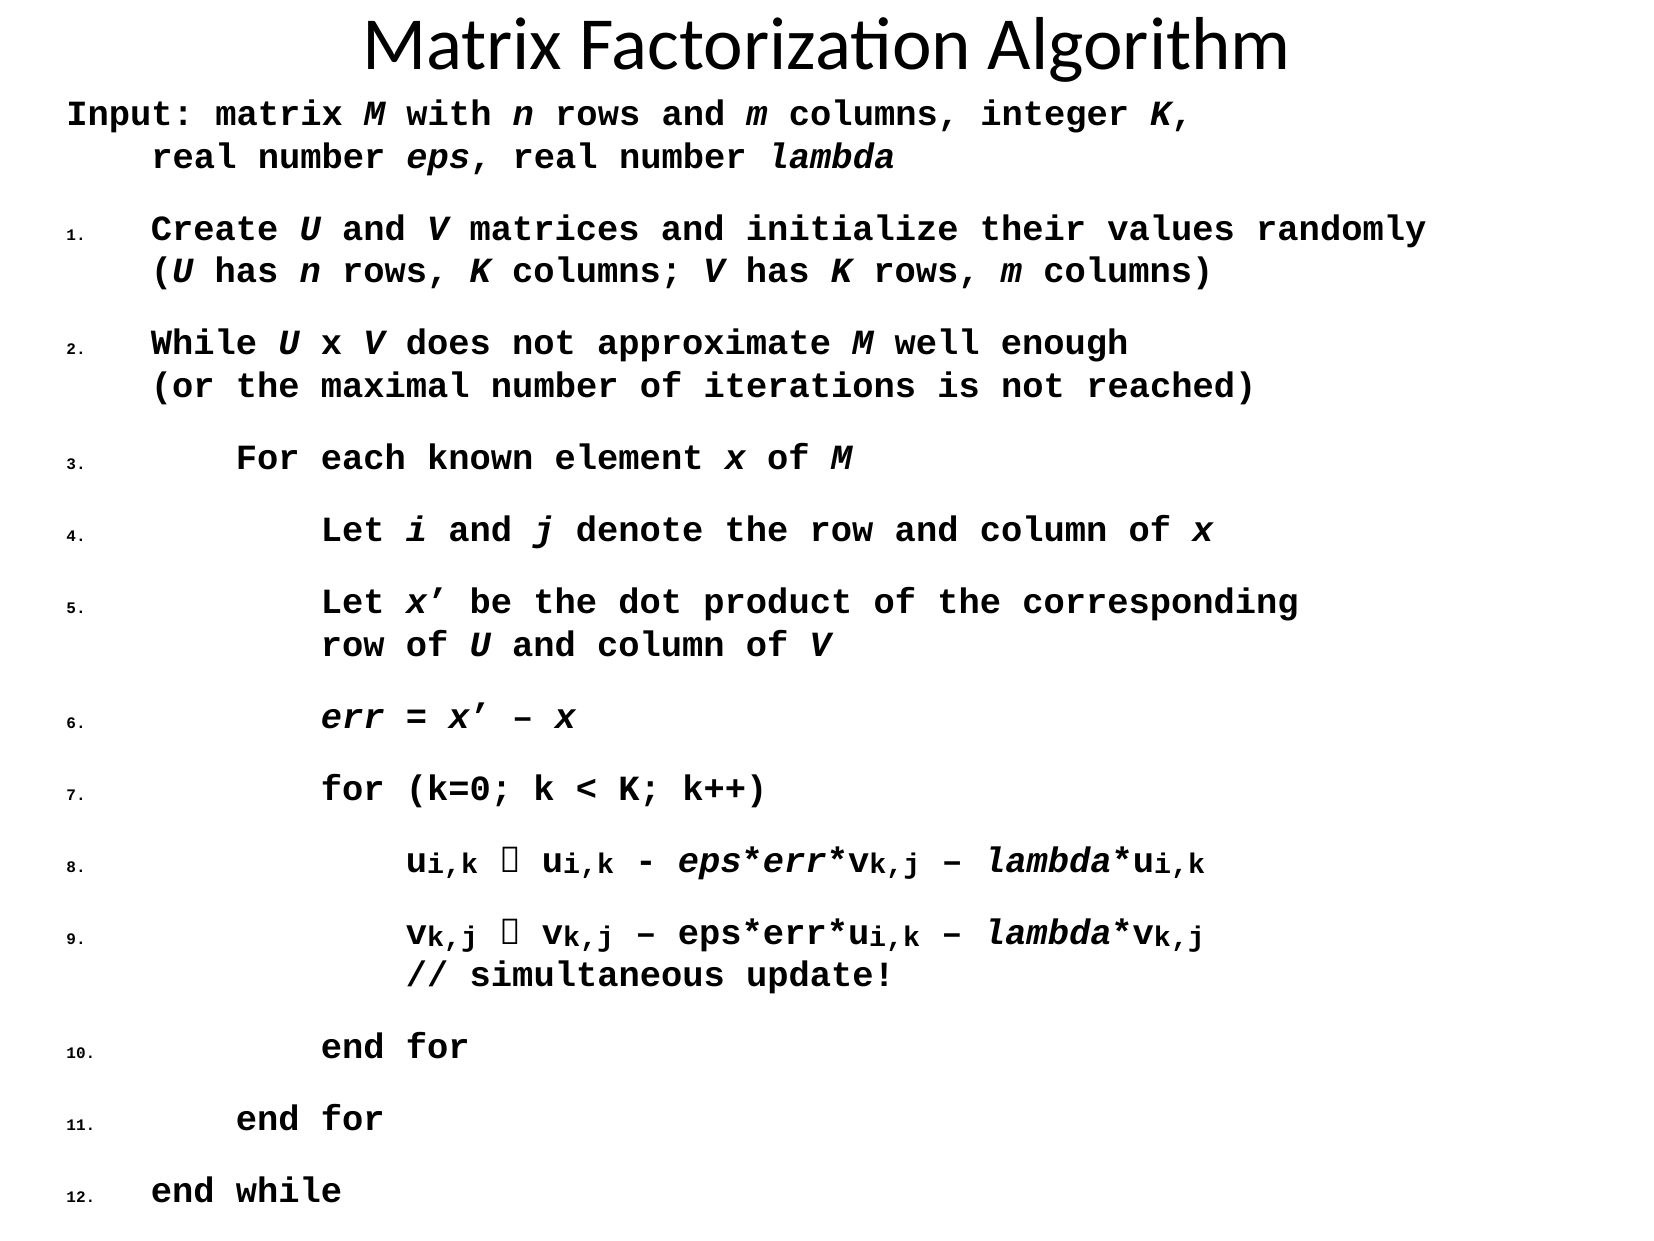

# Matrix Factorization Algorithm
Input: matrix M with n rows and m columns, integer K,
 real number eps, real number lambda
Create U and V matrices and initialize their values randomly
(U has n rows, K columns; V has K rows, m columns)
While U x V does not approximate M well enough
(or the maximal number of iterations is not reached)
 For each known element x of M
 Let i and j denote the row and column of x
 Let x’ be the dot product of the corresponding
 row of U and column of V
 err = x’ – x
 for (k=0; k < K; k++)
 ui,k  ui,k - eps*err*vk,j – lambda*ui,k
 vk,j  vk,j – eps*err*ui,k – lambda*vk,j
 // simultaneous update!
 end for
 end for
end while